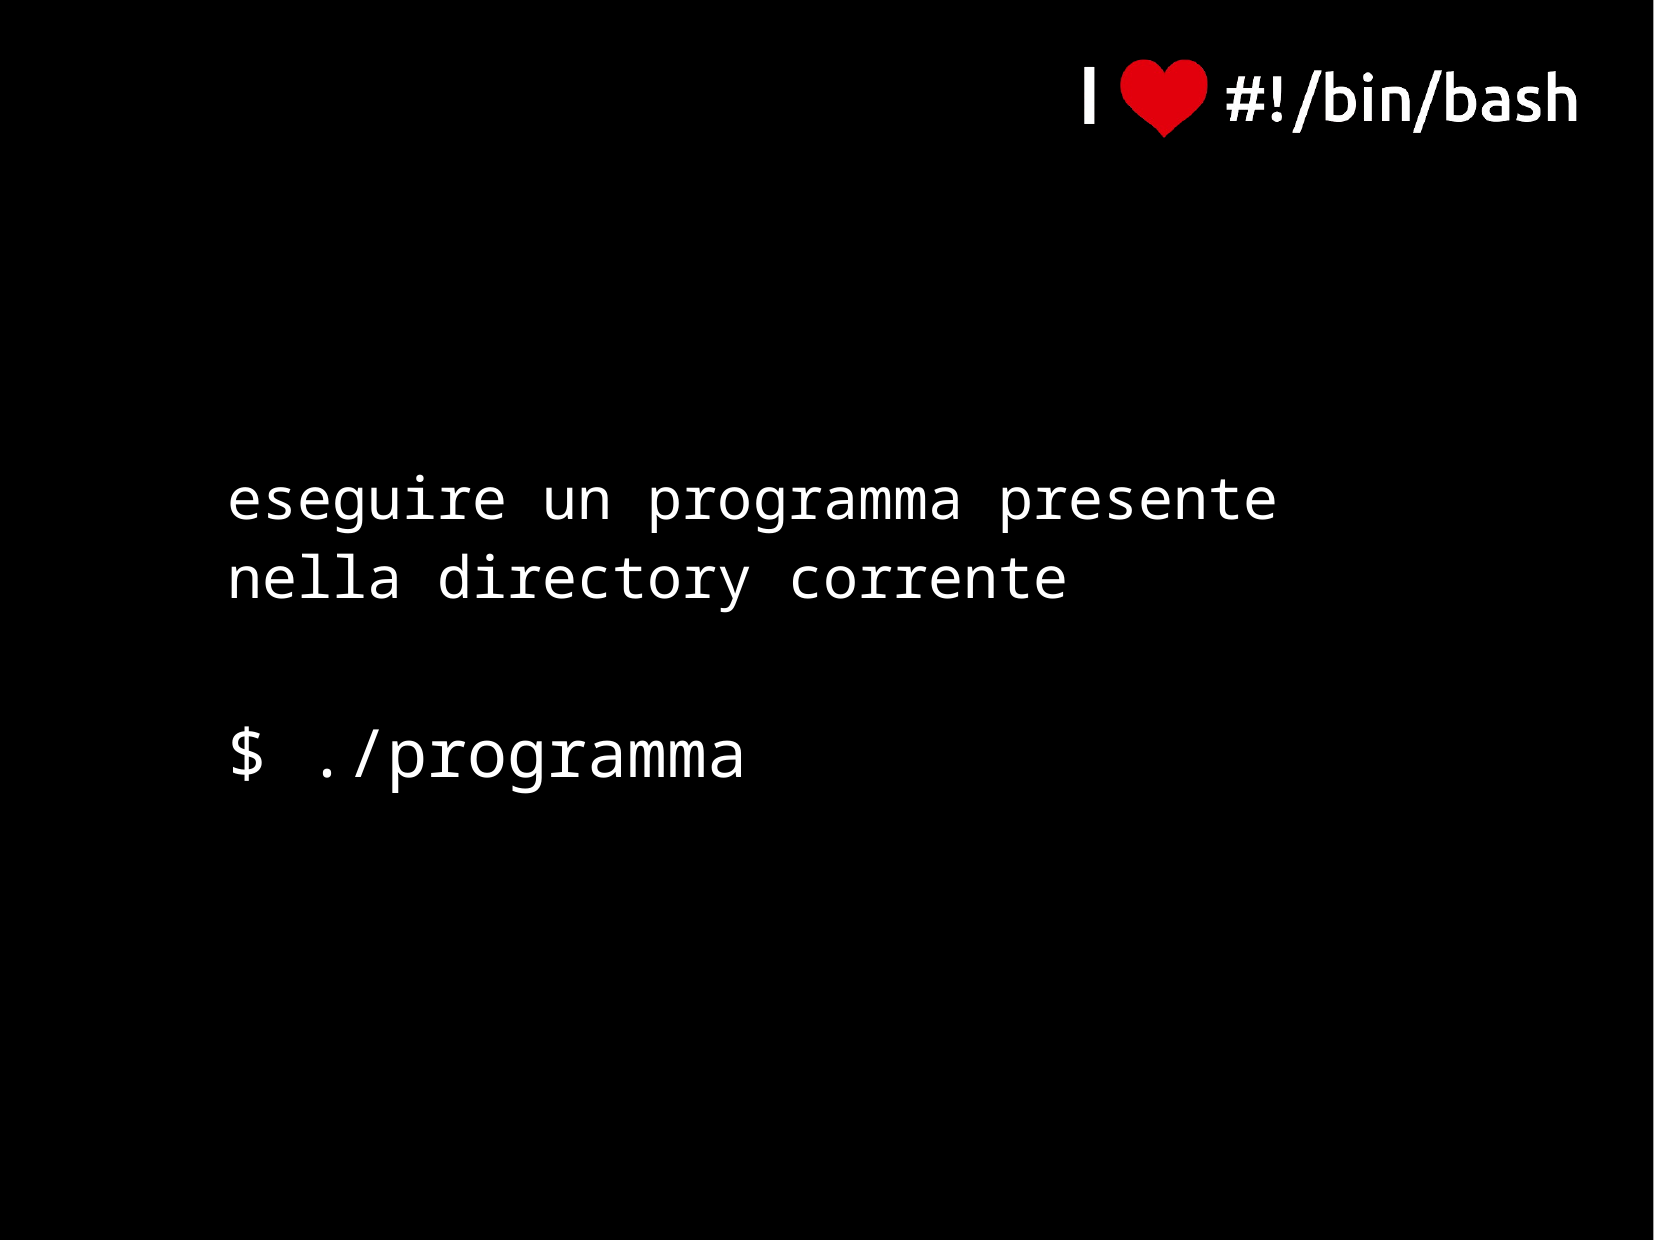

eseguire un programma presente nella directory corrente
$ ./programma